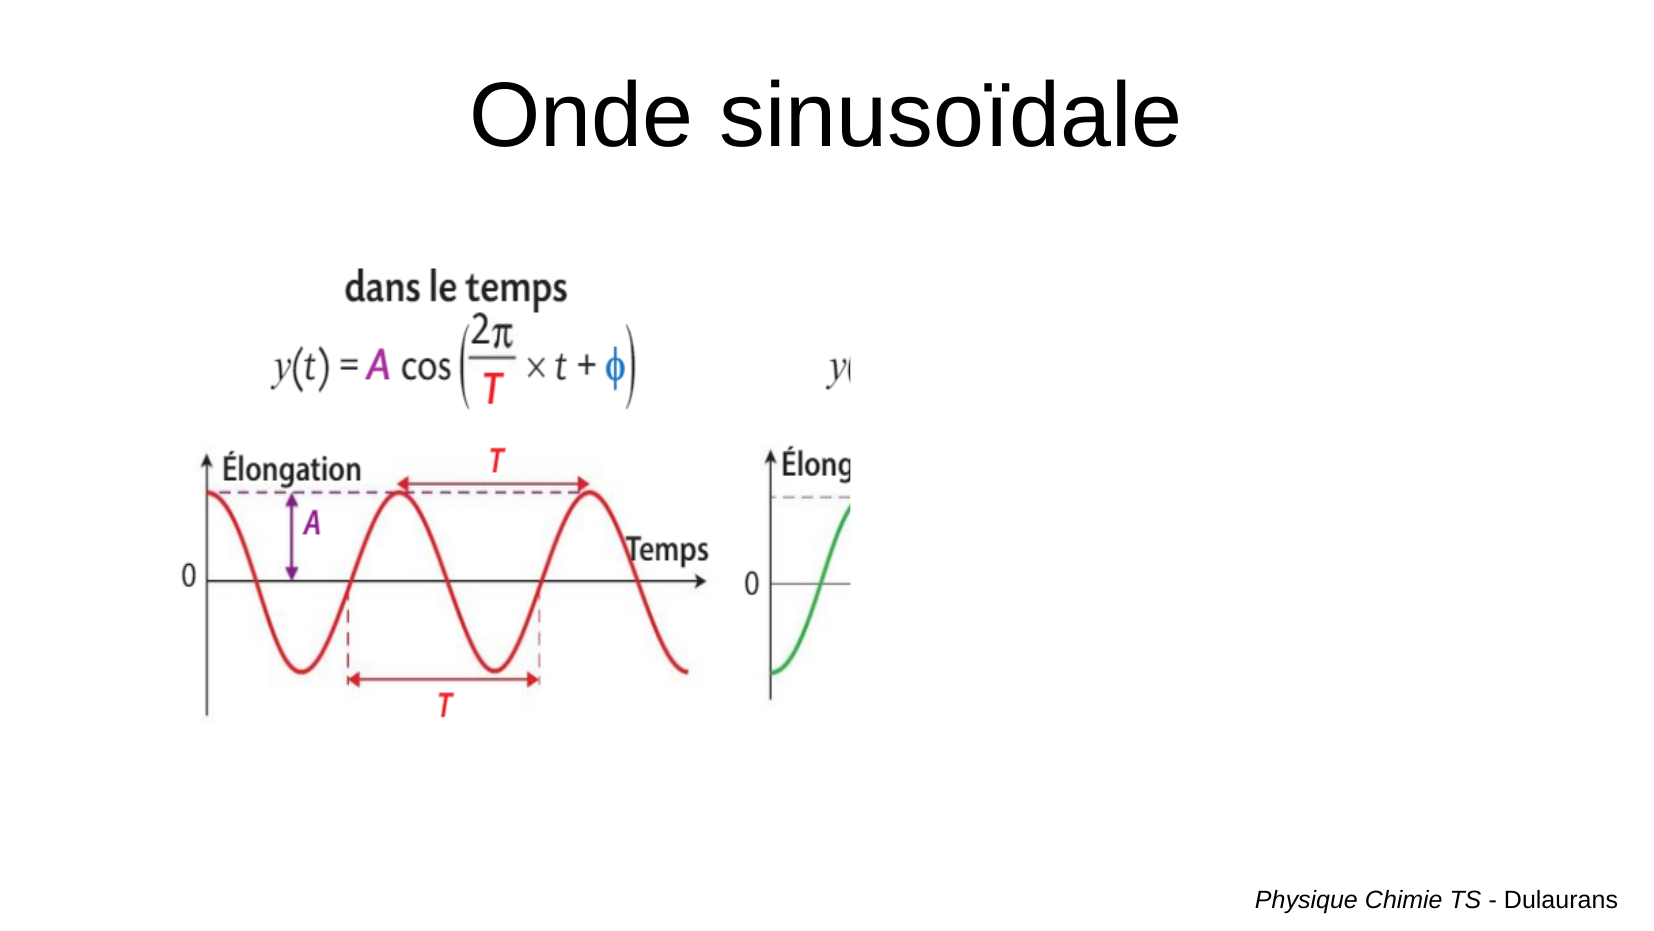

# Onde sinusoïdale
Physique Chimie TS - Dulaurans